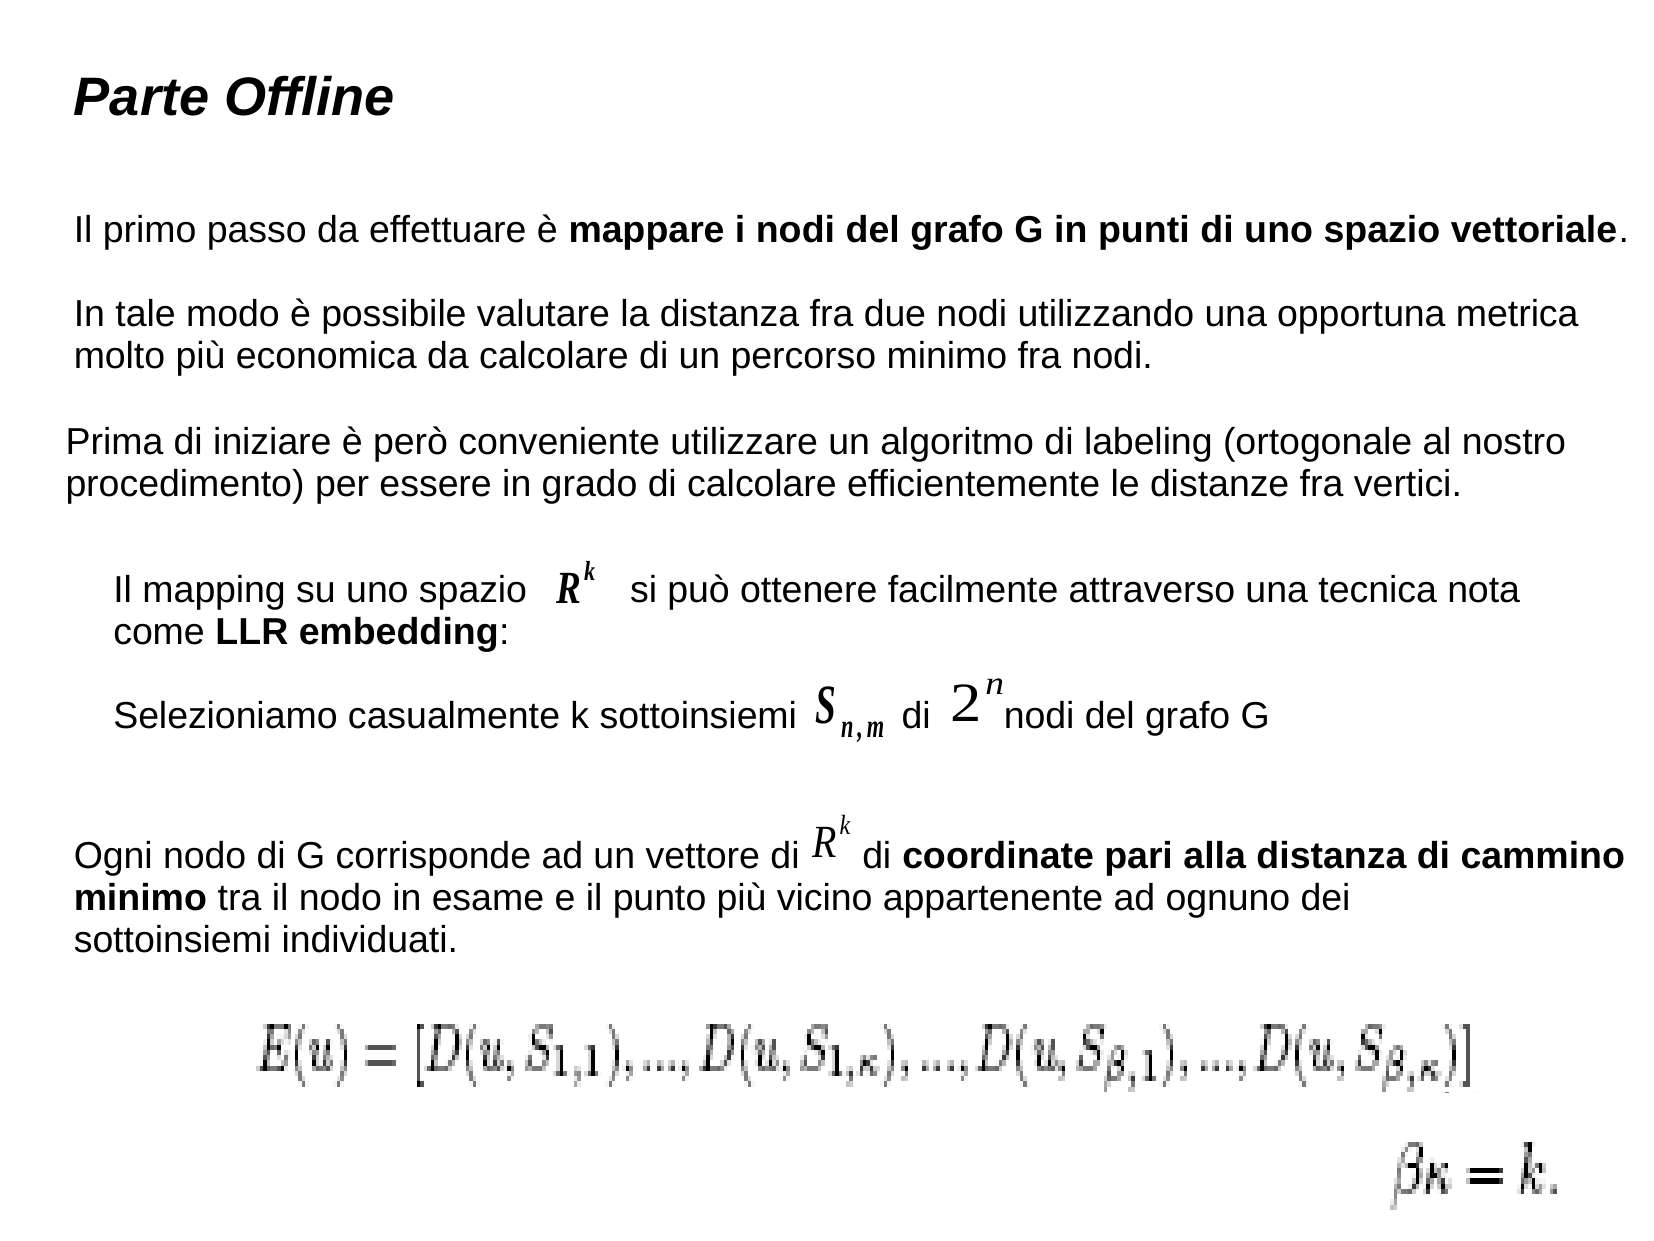

Parte Offline
Il primo passo da effettuare è mappare i nodi del grafo G in punti di uno spazio vettoriale.
In tale modo è possibile valutare la distanza fra due nodi utilizzando una opportuna metrica
molto più economica da calcolare di un percorso minimo fra nodi.
Prima di iniziare è però conveniente utilizzare un algoritmo di labeling (ortogonale al nostro procedimento) per essere in grado di calcolare efficientemente le distanze fra vertici.
Il mapping su uno spazio 		si può ottenere facilmente attraverso una tecnica nota
come LLR embedding:
Selezioniamo casualmente k sottoinsiemi di nodi del grafo G
Ogni nodo di G corrisponde ad un vettore di di coordinate pari alla distanza di cammino
minimo tra il nodo in esame e il punto più vicino appartenente ad ognuno dei
sottoinsiemi individuati.